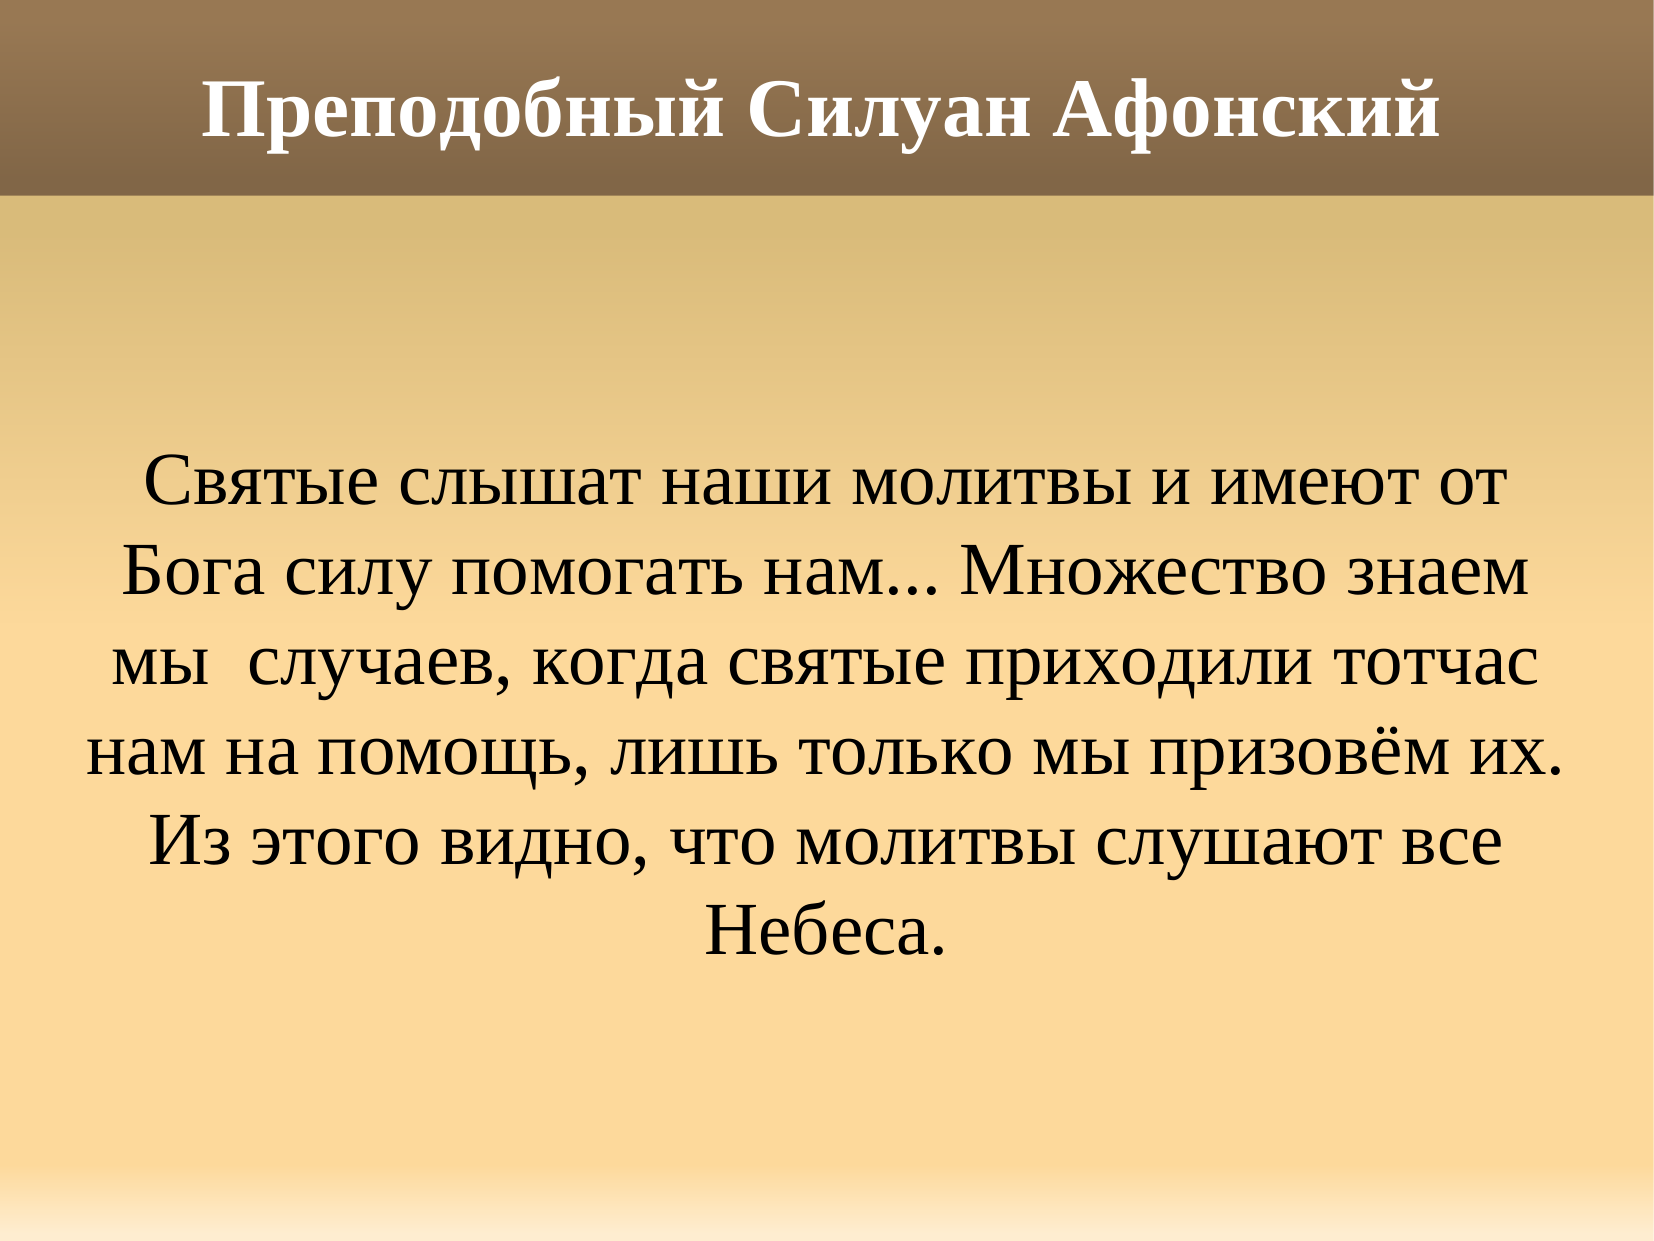

# Преподобный Силуан Афонский
Святые слышат наши молитвы и имеют от Бога силу помогать нам... Множество знаем мы случаев, когда святые приходили тотчас нам на помощь, лишь только мы призовём их. Из этого видно, что молитвы слушают все Небеса.